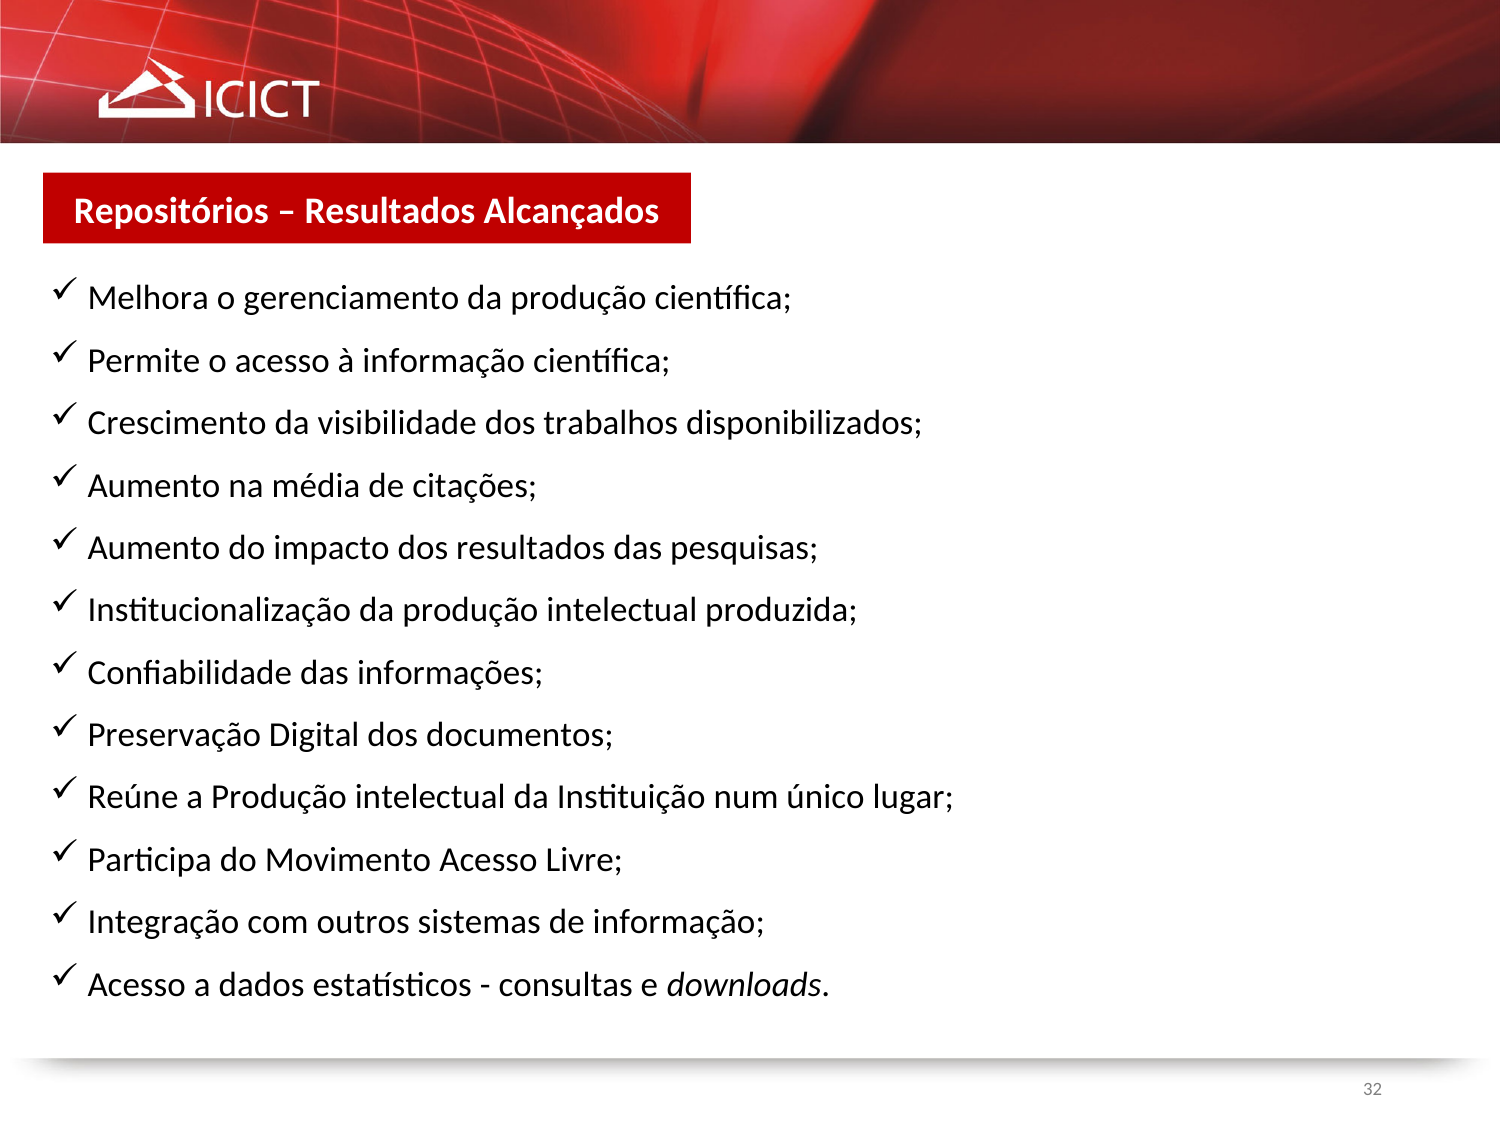

Repositórios – Resultados Alcançados
Melhora o gerenciamento da produção científica;
Permite o acesso à informação científica;
Crescimento da visibilidade dos trabalhos disponibilizados;
Aumento na média de citações;
Aumento do impacto dos resultados das pesquisas;
Institucionalização da produção intelectual produzida;
Confiabilidade das informações;
Preservação Digital dos documentos;
Reúne a Produção intelectual da Instituição num único lugar;
Participa do Movimento Acesso Livre;
Integração com outros sistemas de informação;
Acesso a dados estatísticos - consultas e downloads.